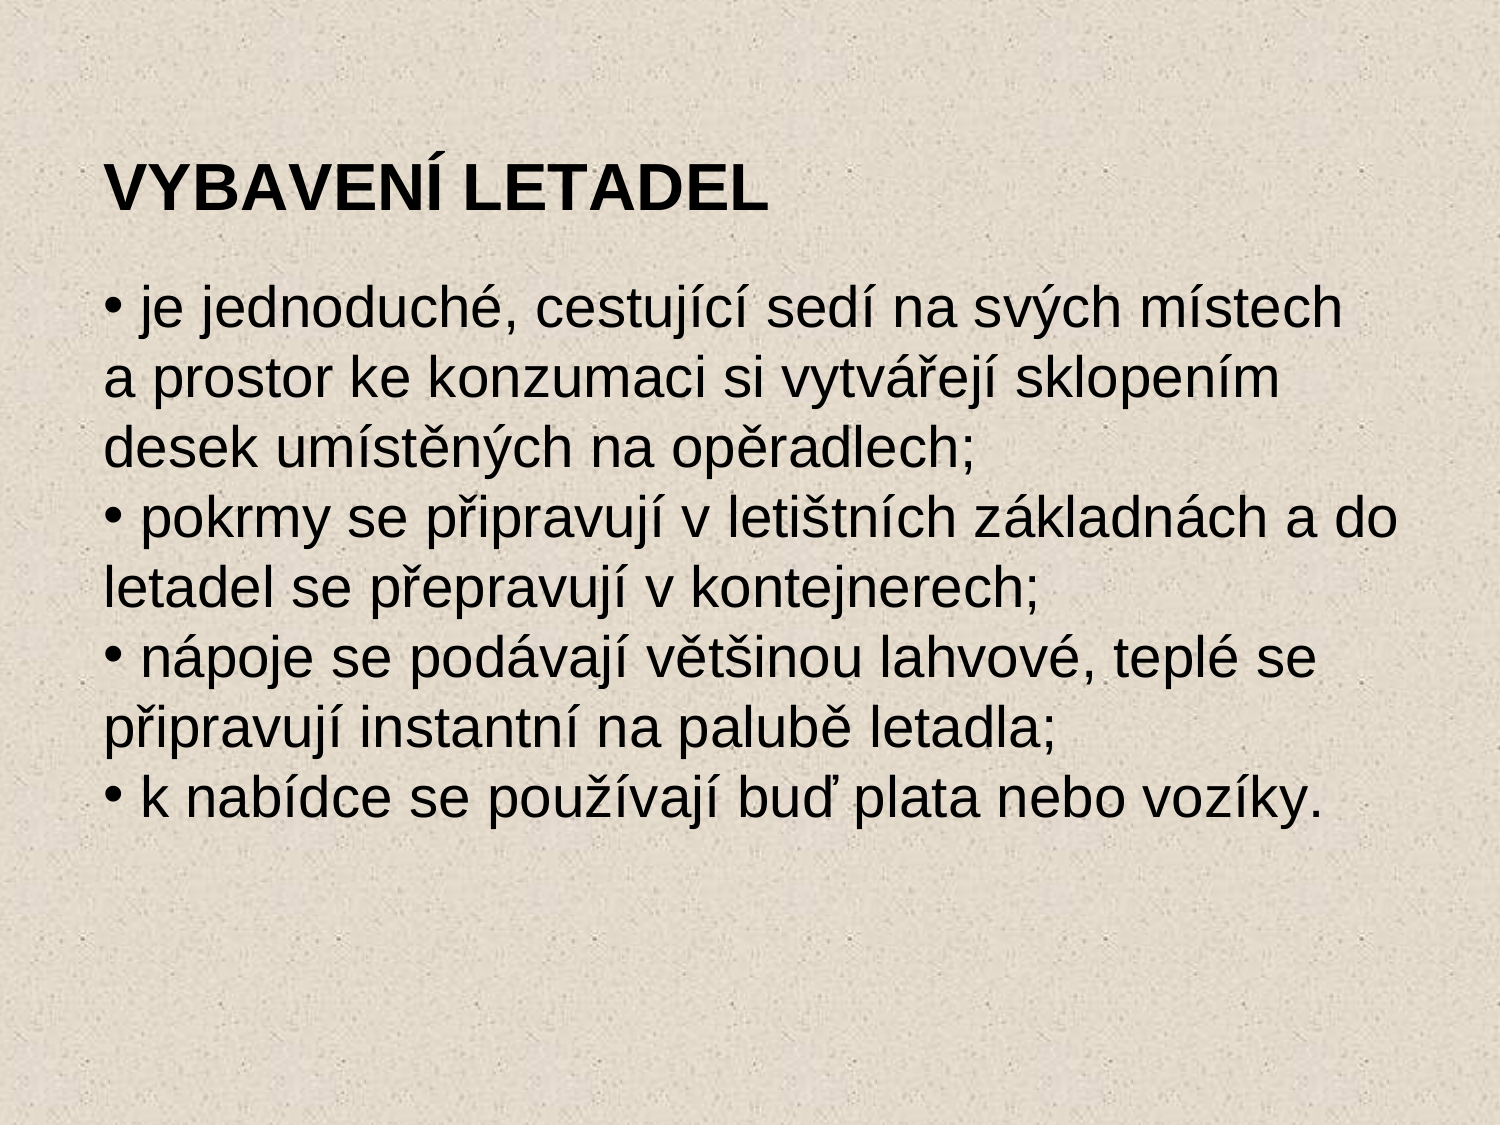

VYBAVENÍ LETADEL
 je jednoduché, cestující sedí na svých místech
a prostor ke konzumaci si vytvářejí sklopením desek umístěných na opěradlech;
 pokrmy se připravují v letištních základnách a do letadel se přepravují v kontejnerech;
 nápoje se podávají většinou lahvové, teplé se připravují instantní na palubě letadla;
 k nabídce se používají buď plata nebo vozíky.